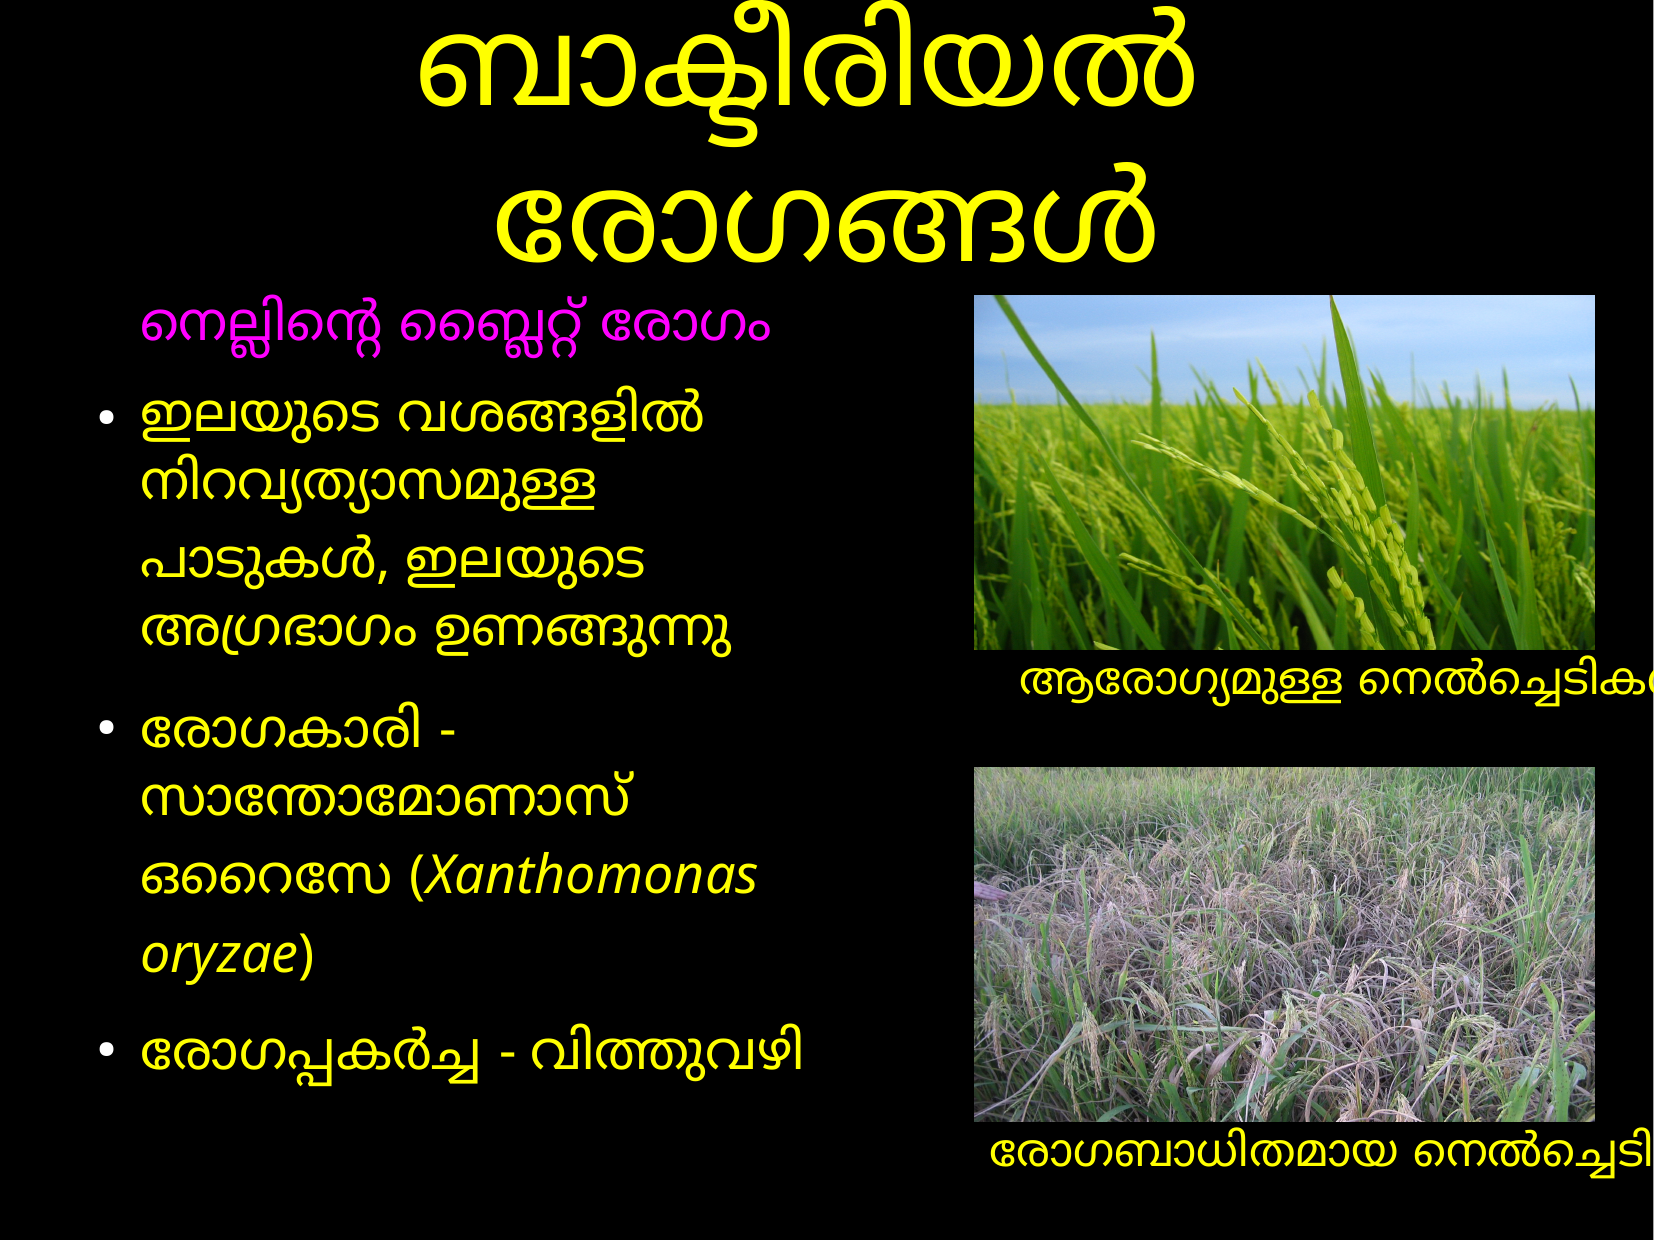

# ബാക്ടീരിയല്‍ രോഗങ്ങള്‍
നെല്ലിന്റെ ബ്ലൈറ്റ് രോഗം
ഇലയുടെ വശങ്ങളില്‍ നിറവ്യത്യാസമുള്ള പാടുകള്‍, ഇലയുടെ അഗ്രഭാഗം ഉണങ്ങുന്നു
രോഗകാരി - സാന്തോമോണാസ് ഒറൈസേ (Xanthomonas oryzae)
രോഗപ്പകര്‍ച്ച - വിത്തുവഴി
ആരോഗ്യമുള്ള നെല്‍ച്ചെടികള്‍
രോഗബാധിതമായ നെല്‍ച്ചെടികള്‍